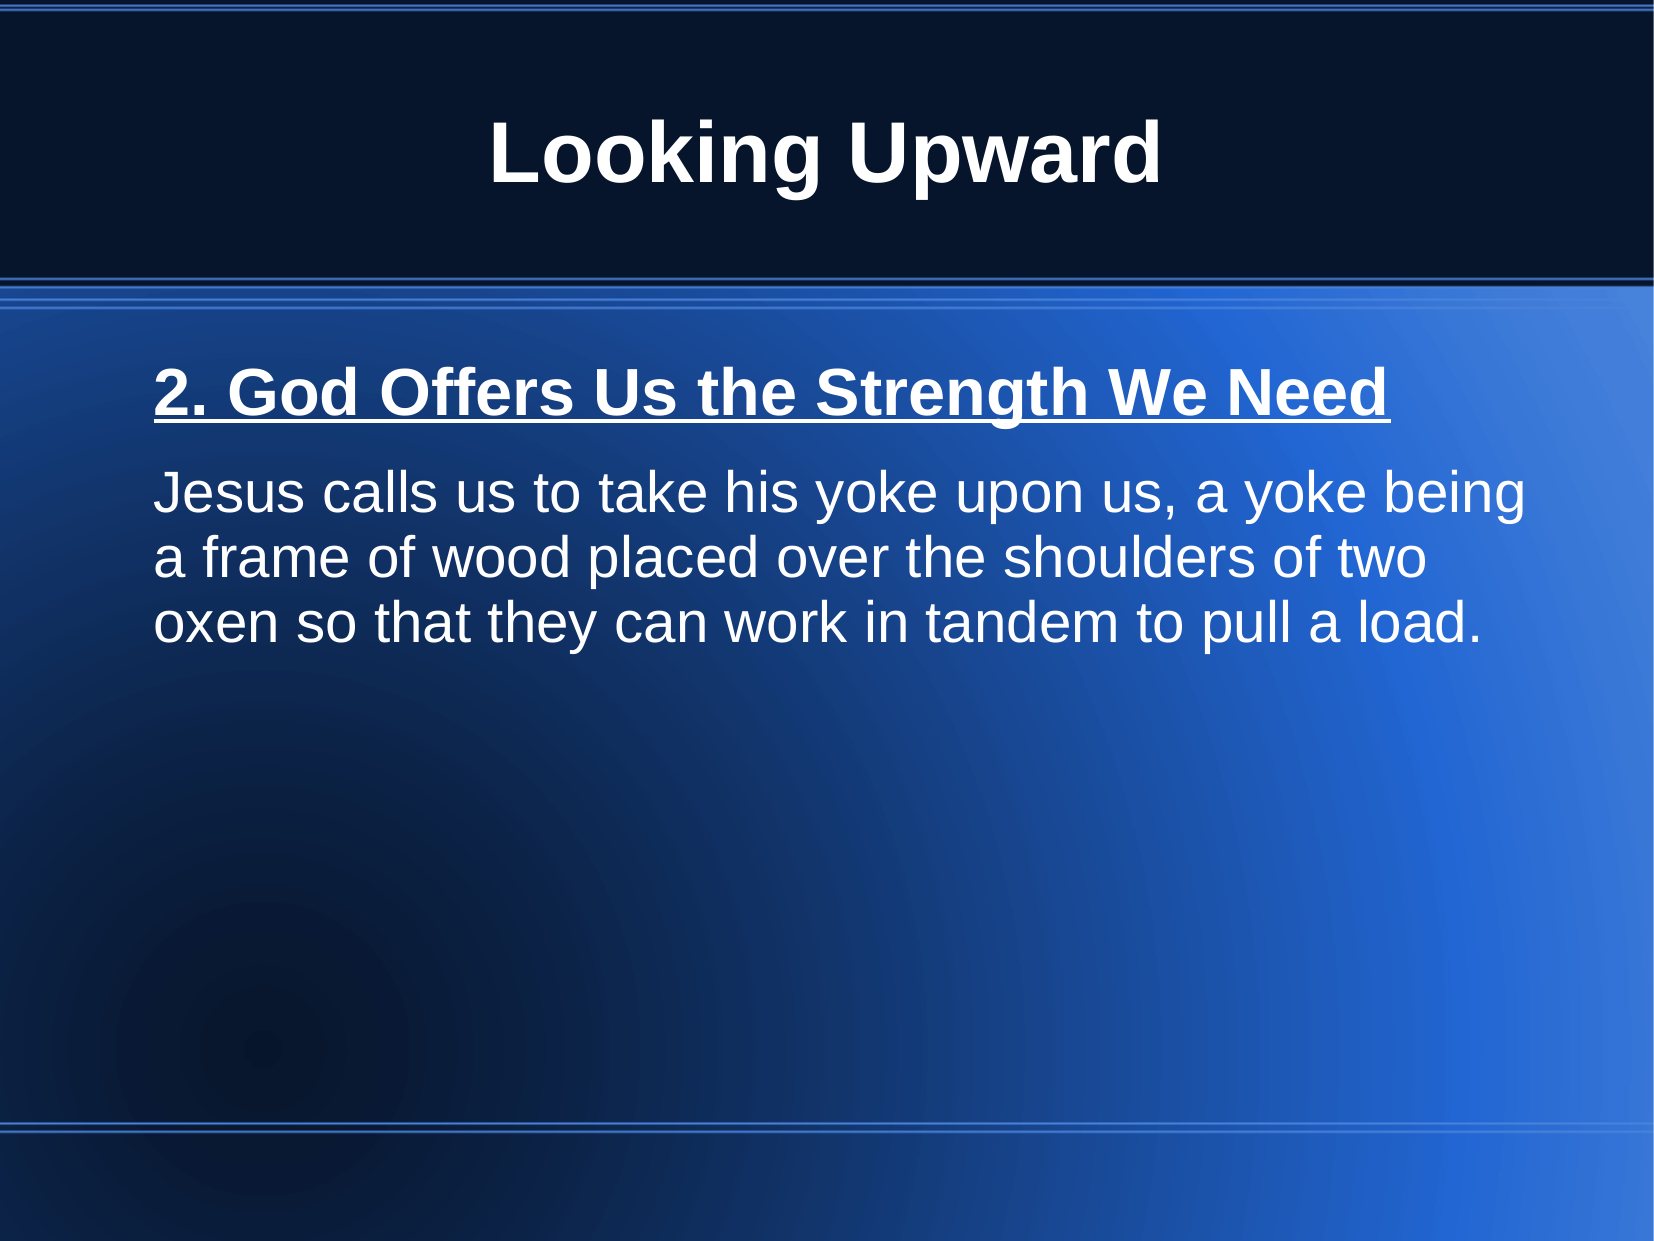

# Looking Upward
2. God Offers Us the Strength We Need
Jesus calls us to take his yoke upon us, a yoke being a frame of wood placed over the shoulders of two oxen so that they can work in tandem to pull a load.